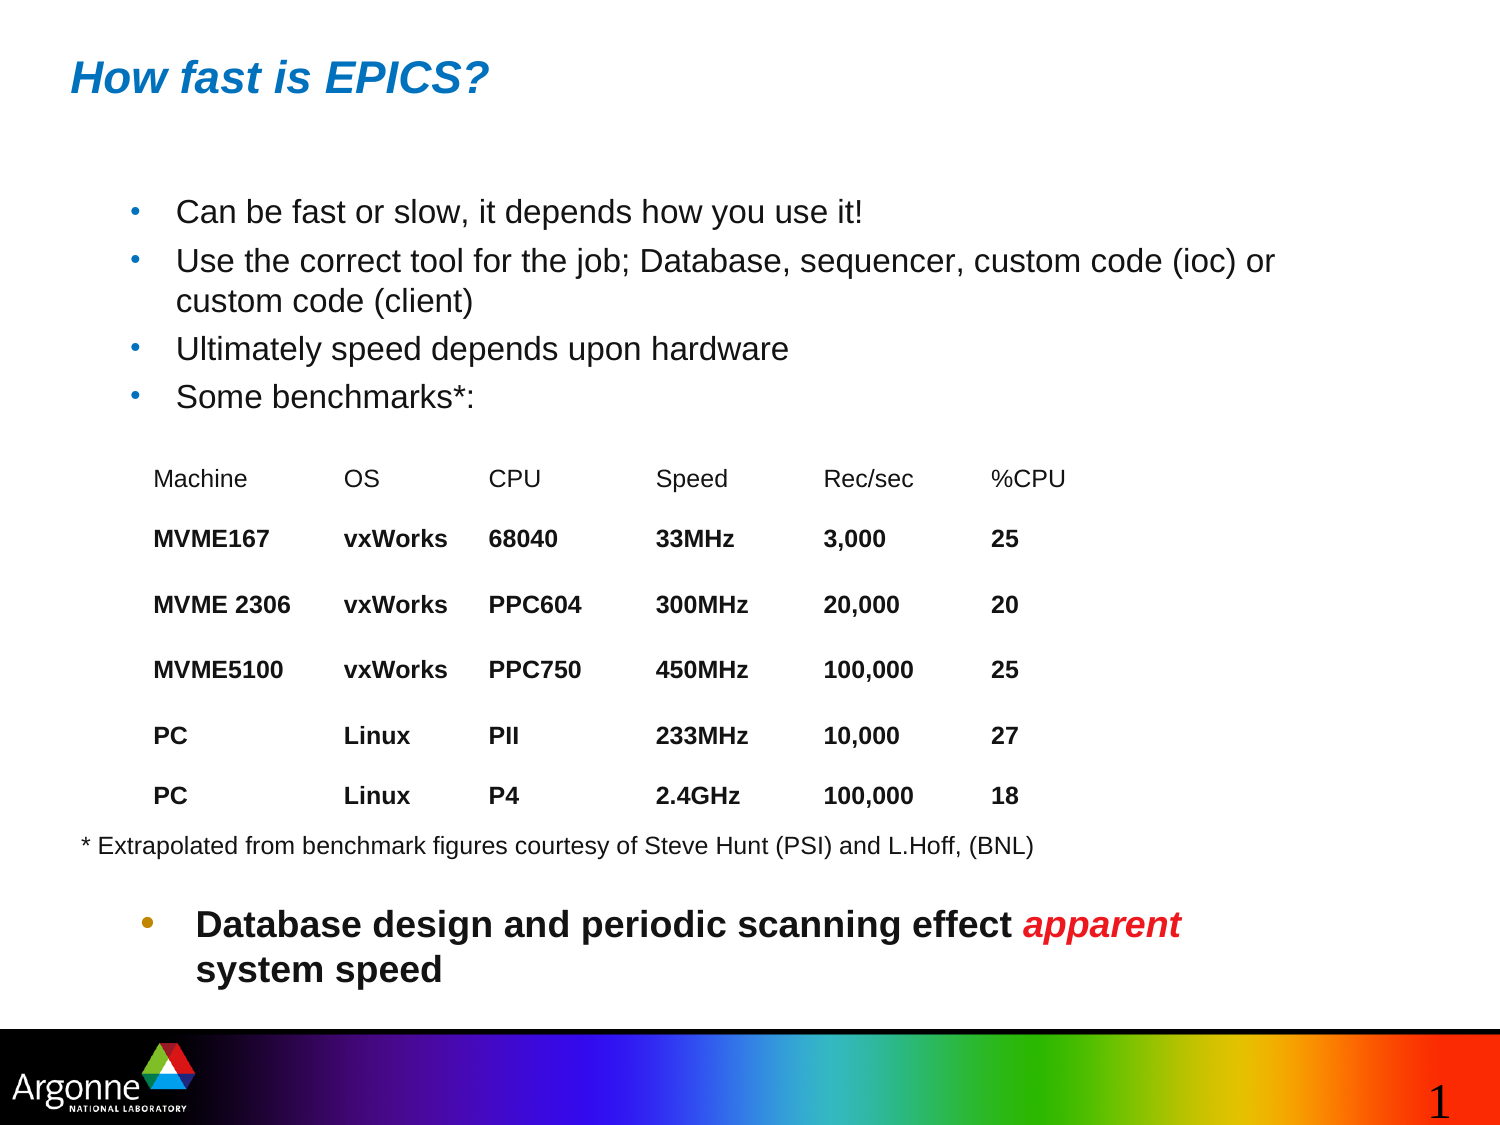

# How fast is EPICS?
Can be fast or slow, it depends how you use it!
Use the correct tool for the job; Database, sequencer, custom code (ioc) or custom code (client)
Ultimately speed depends upon hardware
Some benchmarks*:
| Machine | OS | CPU | Speed | Rec/sec | %CPU |
| --- | --- | --- | --- | --- | --- |
| MVME167 | vxWorks | 68040 | 33MHz | 3,000 | 25 |
| MVME 2306 | vxWorks | PPC604 | 300MHz | 20,000 | 20 |
| MVME5100 | vxWorks | PPC750 | 450MHz | 100,000 | 25 |
| PC | Linux | PII | 233MHz | 10,000 | 27 |
| PC | Linux | P4 | 2.4GHz | 100,000 | 18 |
* Extrapolated from benchmark figures courtesy of Steve Hunt (PSI) and L.Hoff, (BNL)
Database design and periodic scanning effect apparent system speed
17